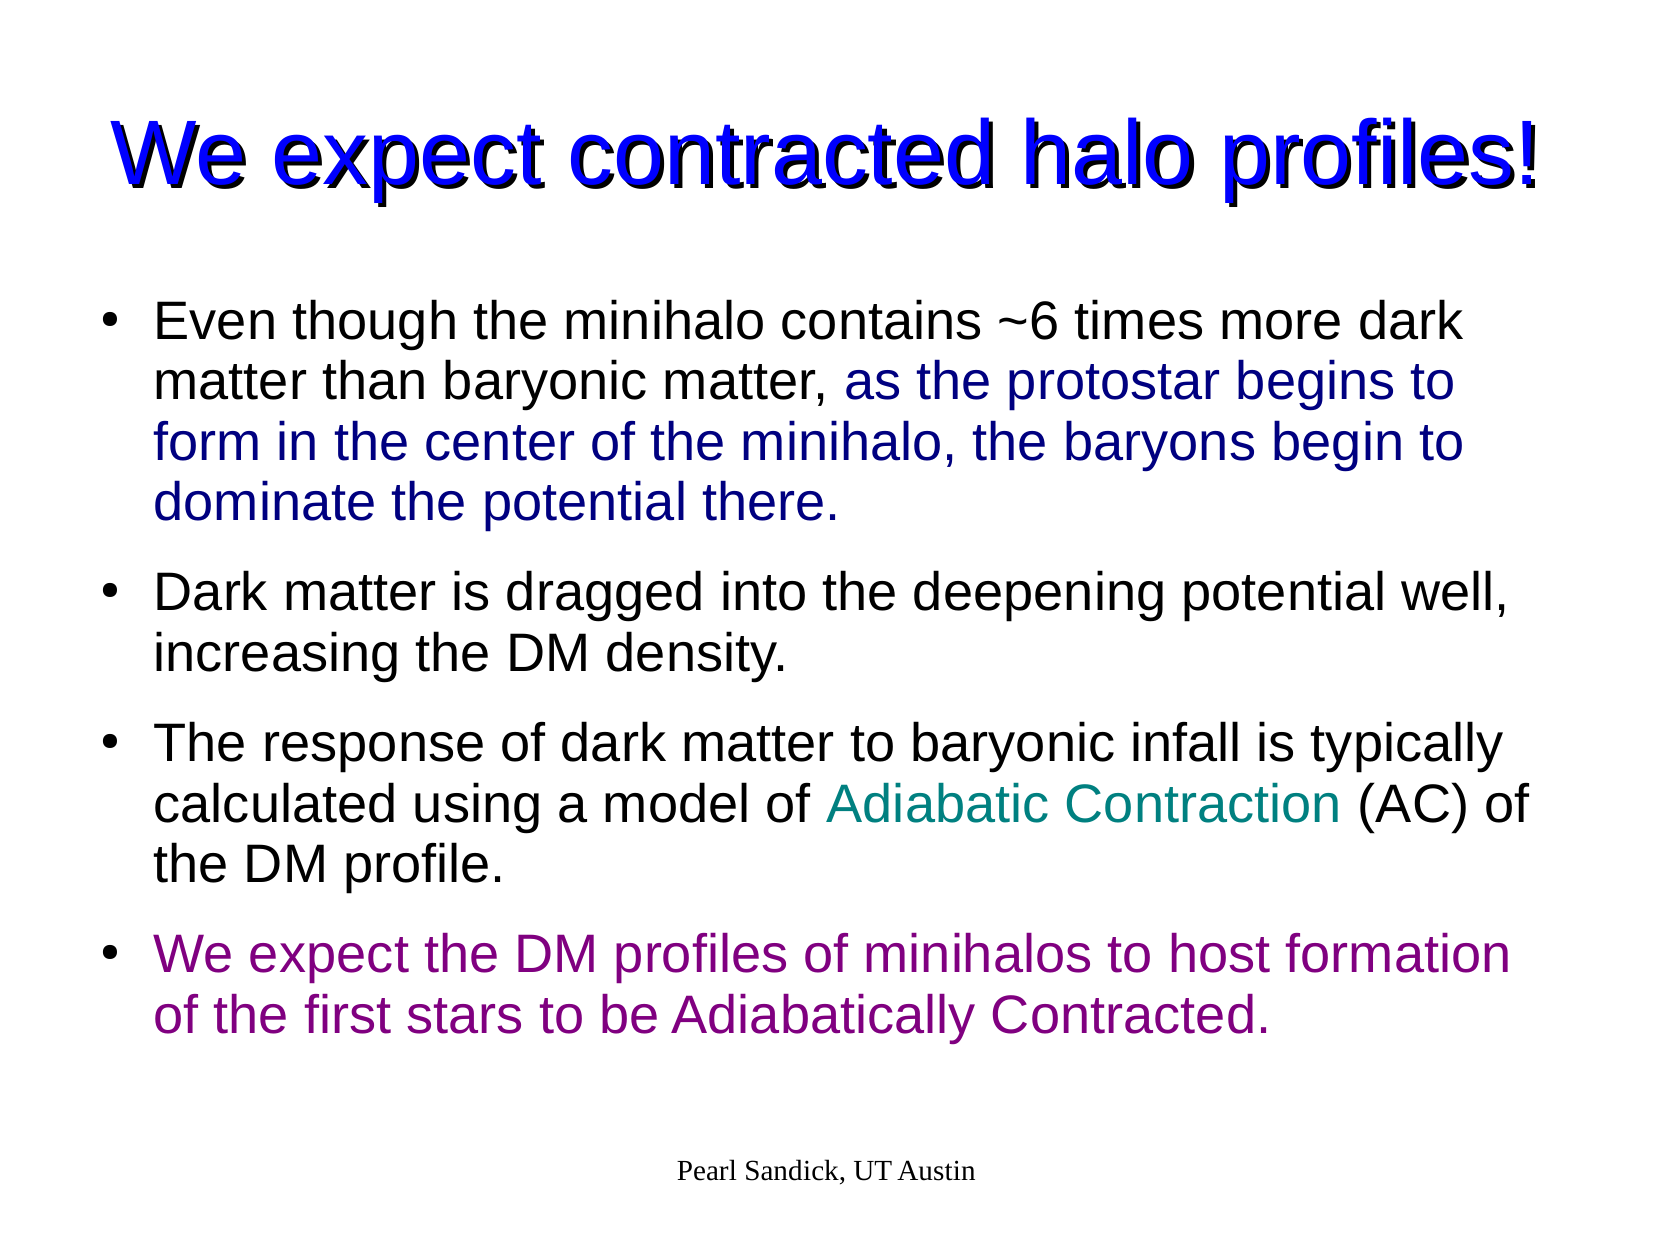

# We expect contracted halo profiles!
Even though the minihalo contains ~6 times more dark matter than baryonic matter, as the protostar begins to form in the center of the minihalo, the baryons begin to dominate the potential there.
Dark matter is dragged into the deepening potential well, increasing the DM density.
The response of dark matter to baryonic infall is typically calculated using a model of Adiabatic Contraction (AC) of the DM profile.
We expect the DM profiles of minihalos to host formation of the first stars to be Adiabatically Contracted.
Pearl Sandick, UT Austin